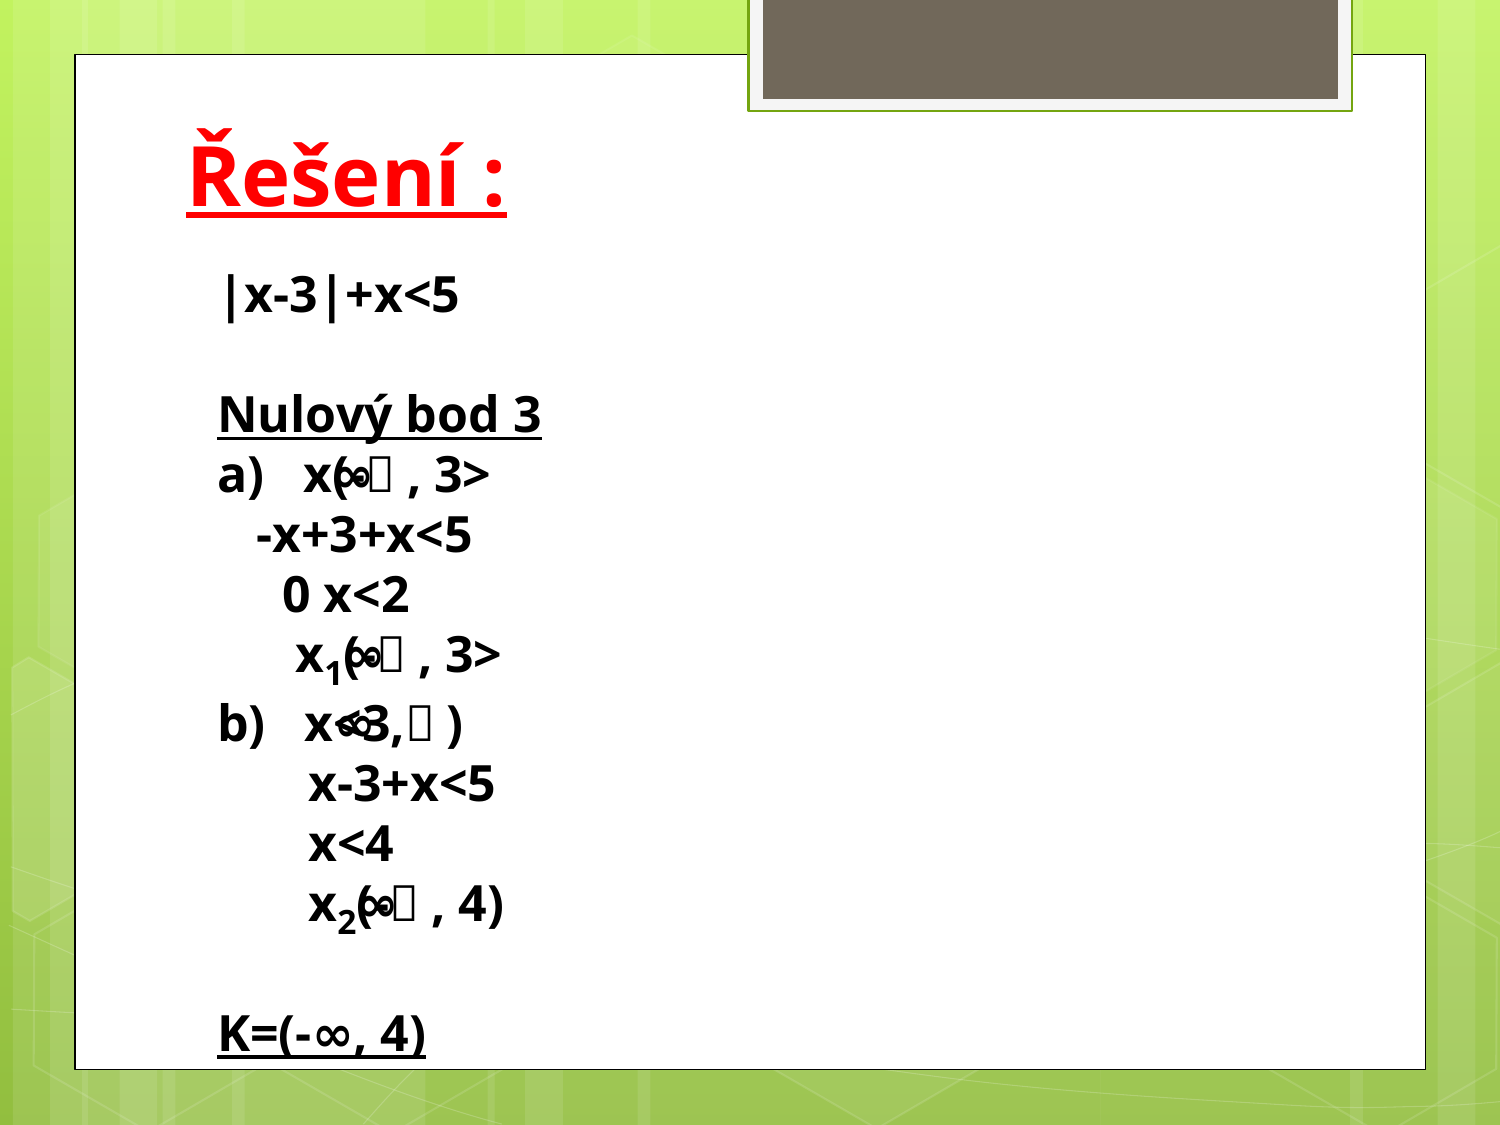

# Řešení :
|x-3|+x<5
Nulový bod 3
a) x(-∞, 3>
 -x+3+x<5
 0 x<2
 x1(-∞, 3>
b) x<3,∞)
 x-3+x<5
 x<4
 x2(-∞, 4)
K=(-∞, 4)